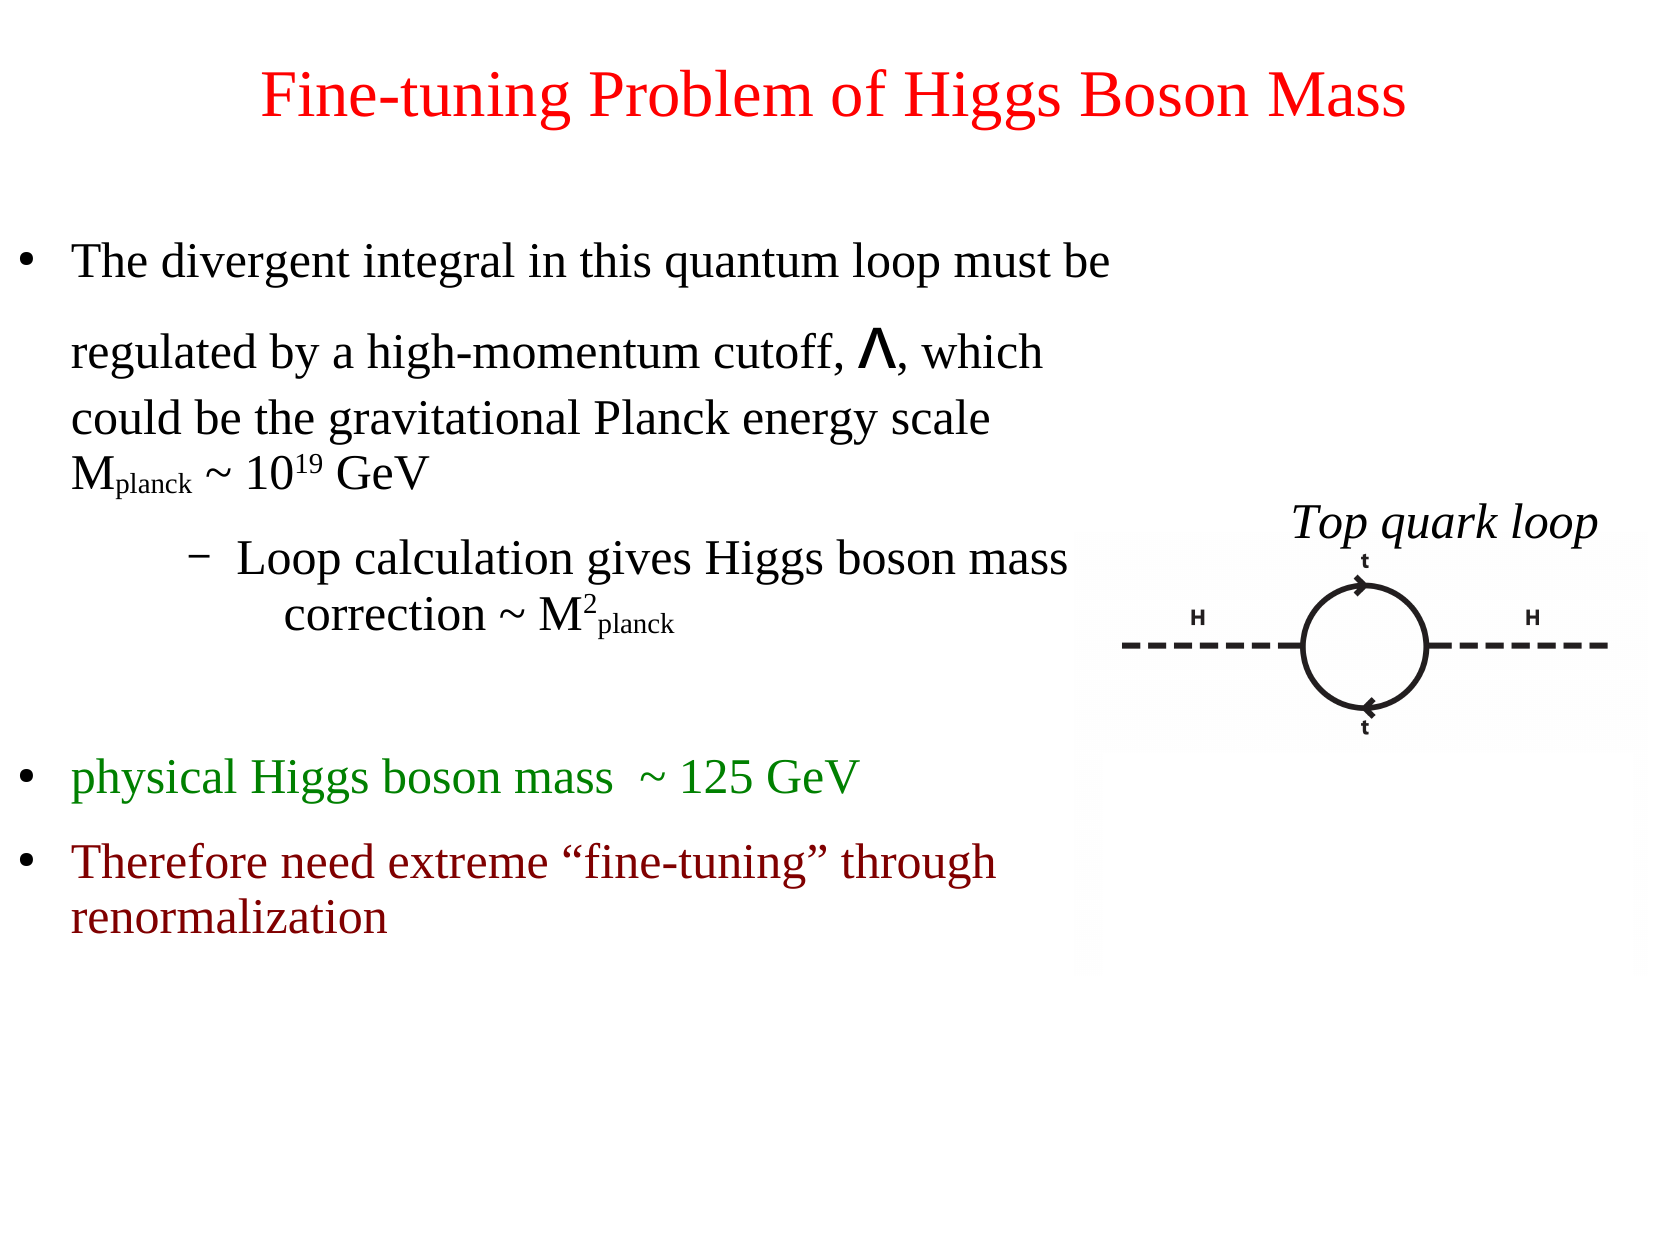

# Fine-tuning Problem of Higgs Boson Mass
The divergent integral in this quantum loop must be regulated by a high-momentum cutoff, ʌ, which could be the gravitational Planck energy scale Mplanck ~ 1019 GeV
Loop calculation gives Higgs boson mass correction ~ M2planck
physical Higgs boson mass ~ 125 GeV
Therefore need extreme “fine-tuning” through renormalization
Top quark loop
SUSY top loop